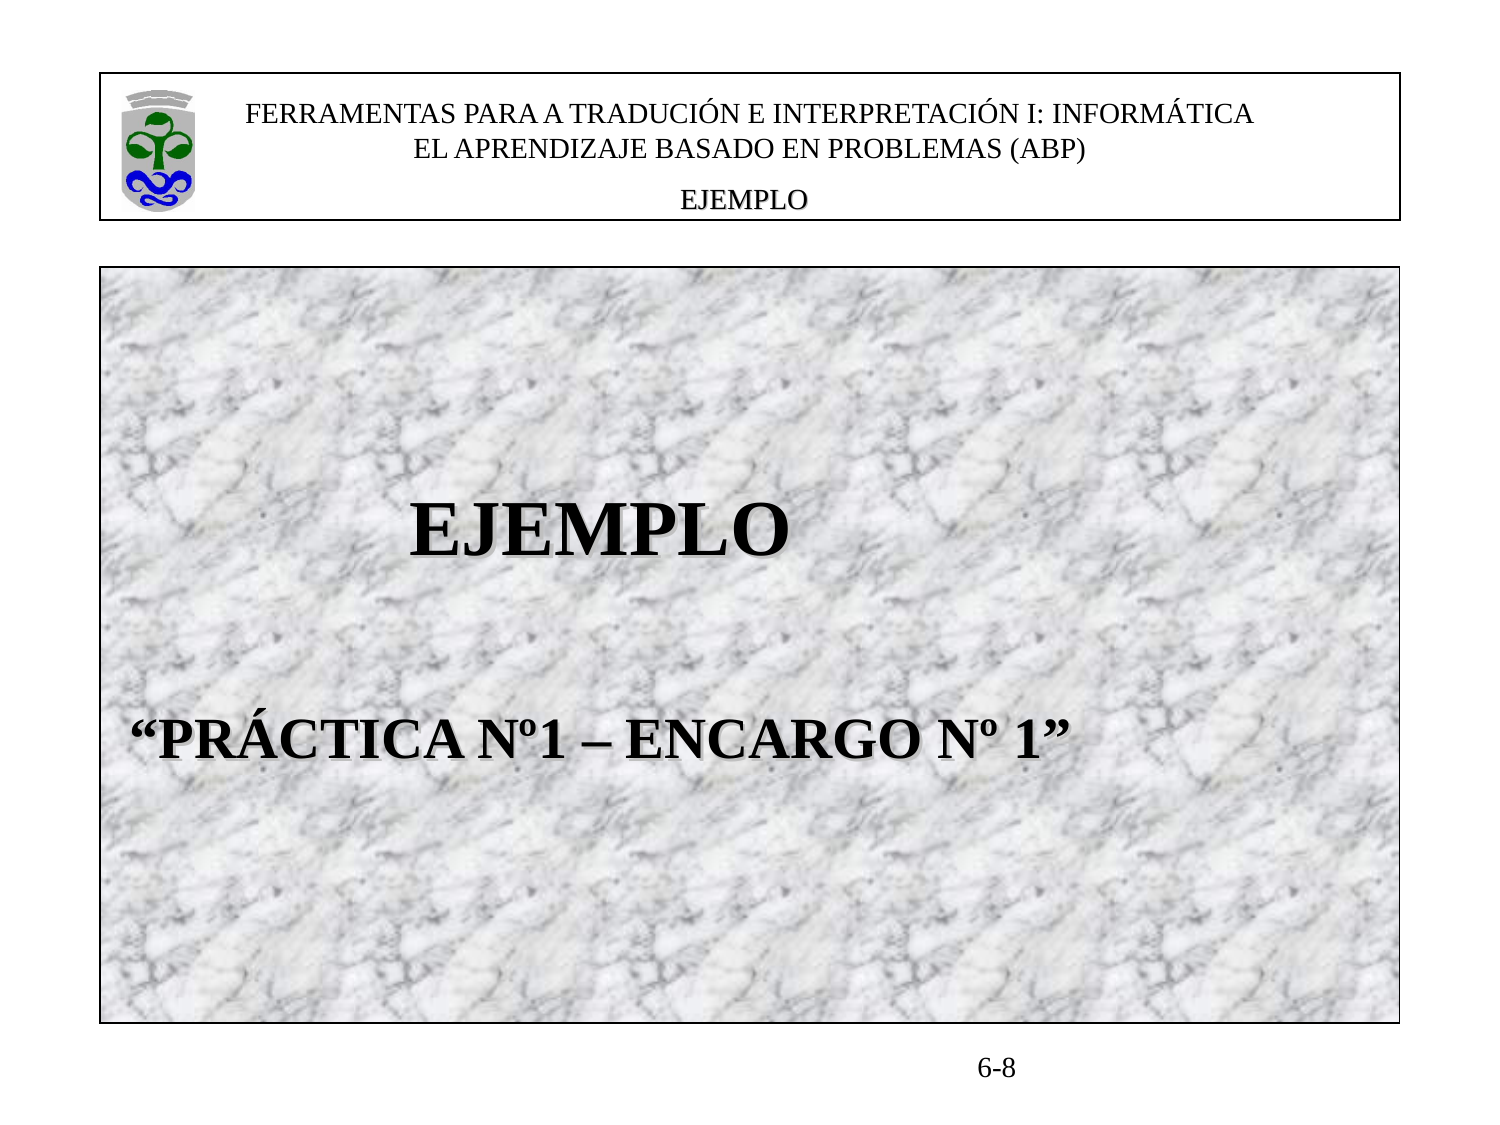

EJEMPLO
EJEMPLO
“PRÁCTICA Nº1 – ENCARGO Nº 1”